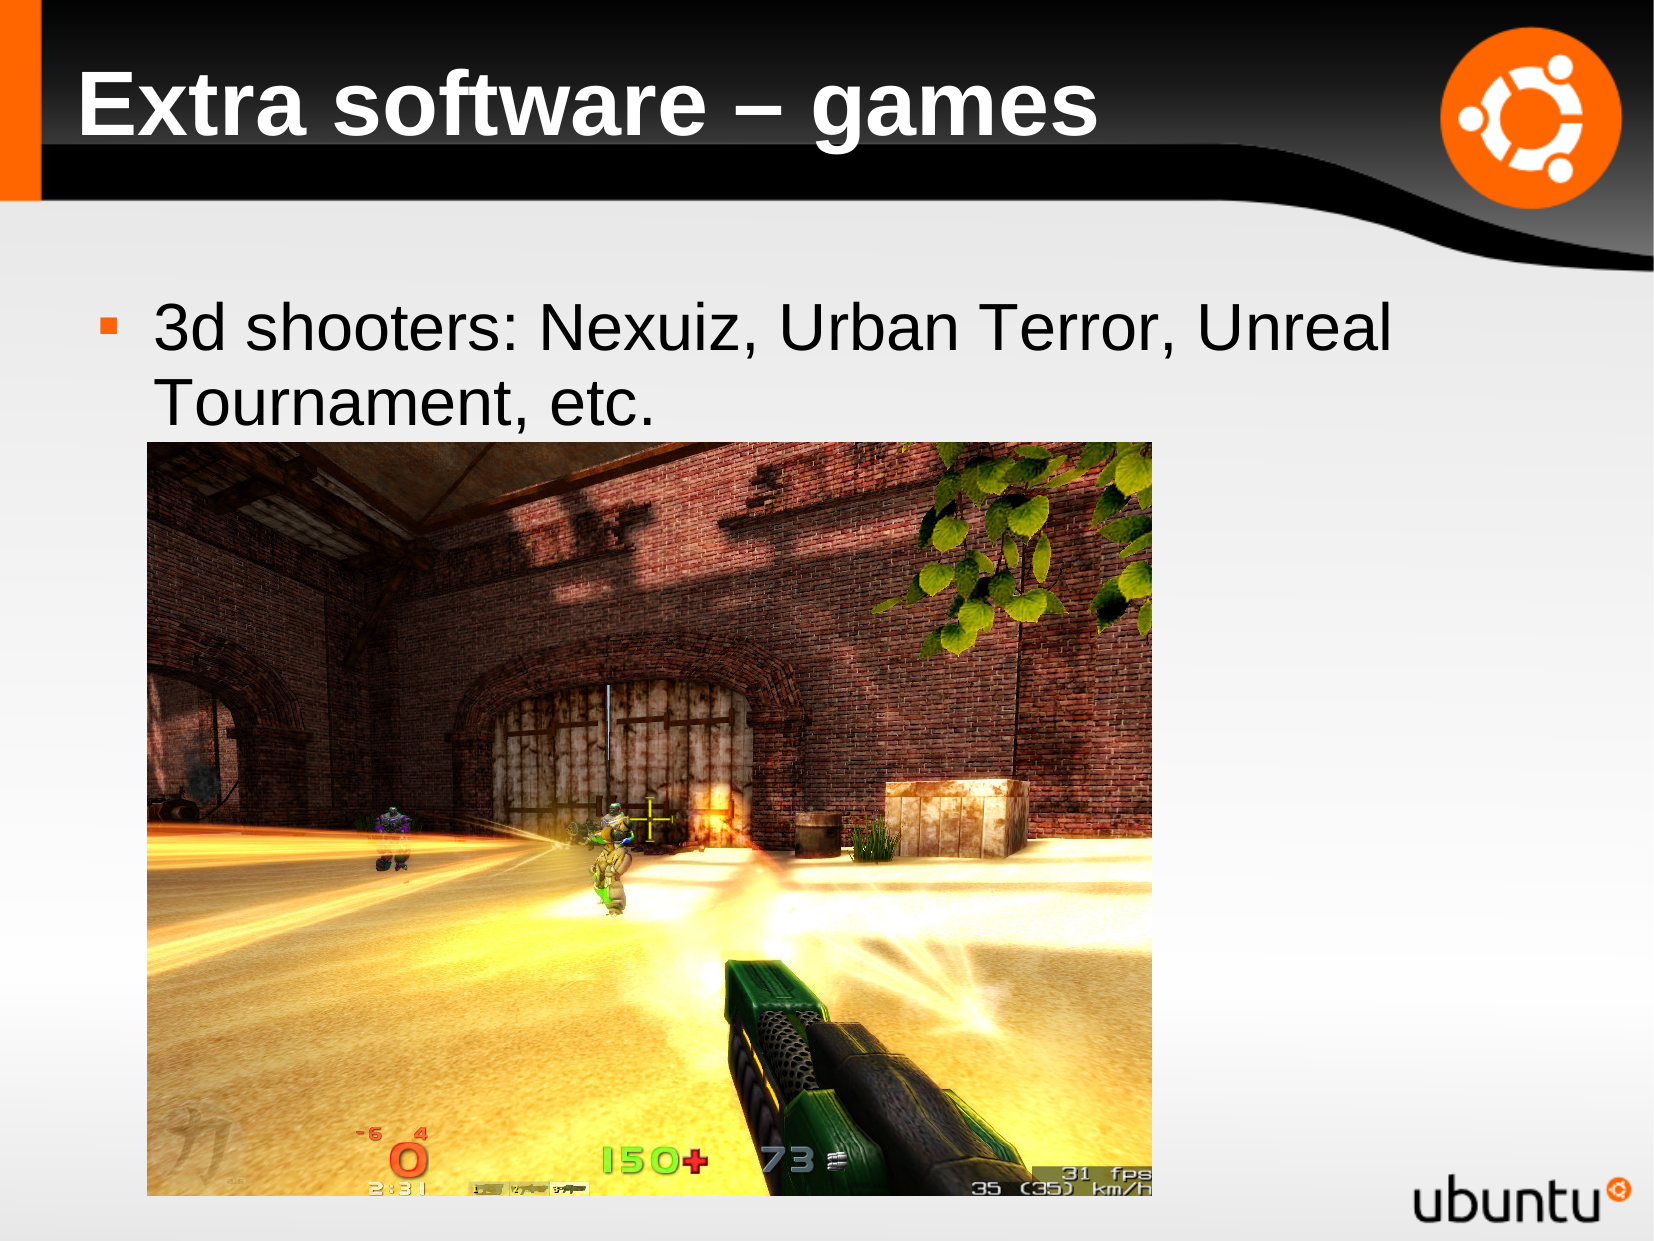

# Extra software – games
3d shooters: Nexuiz, Urban Terror, Unreal Tournament, etc.